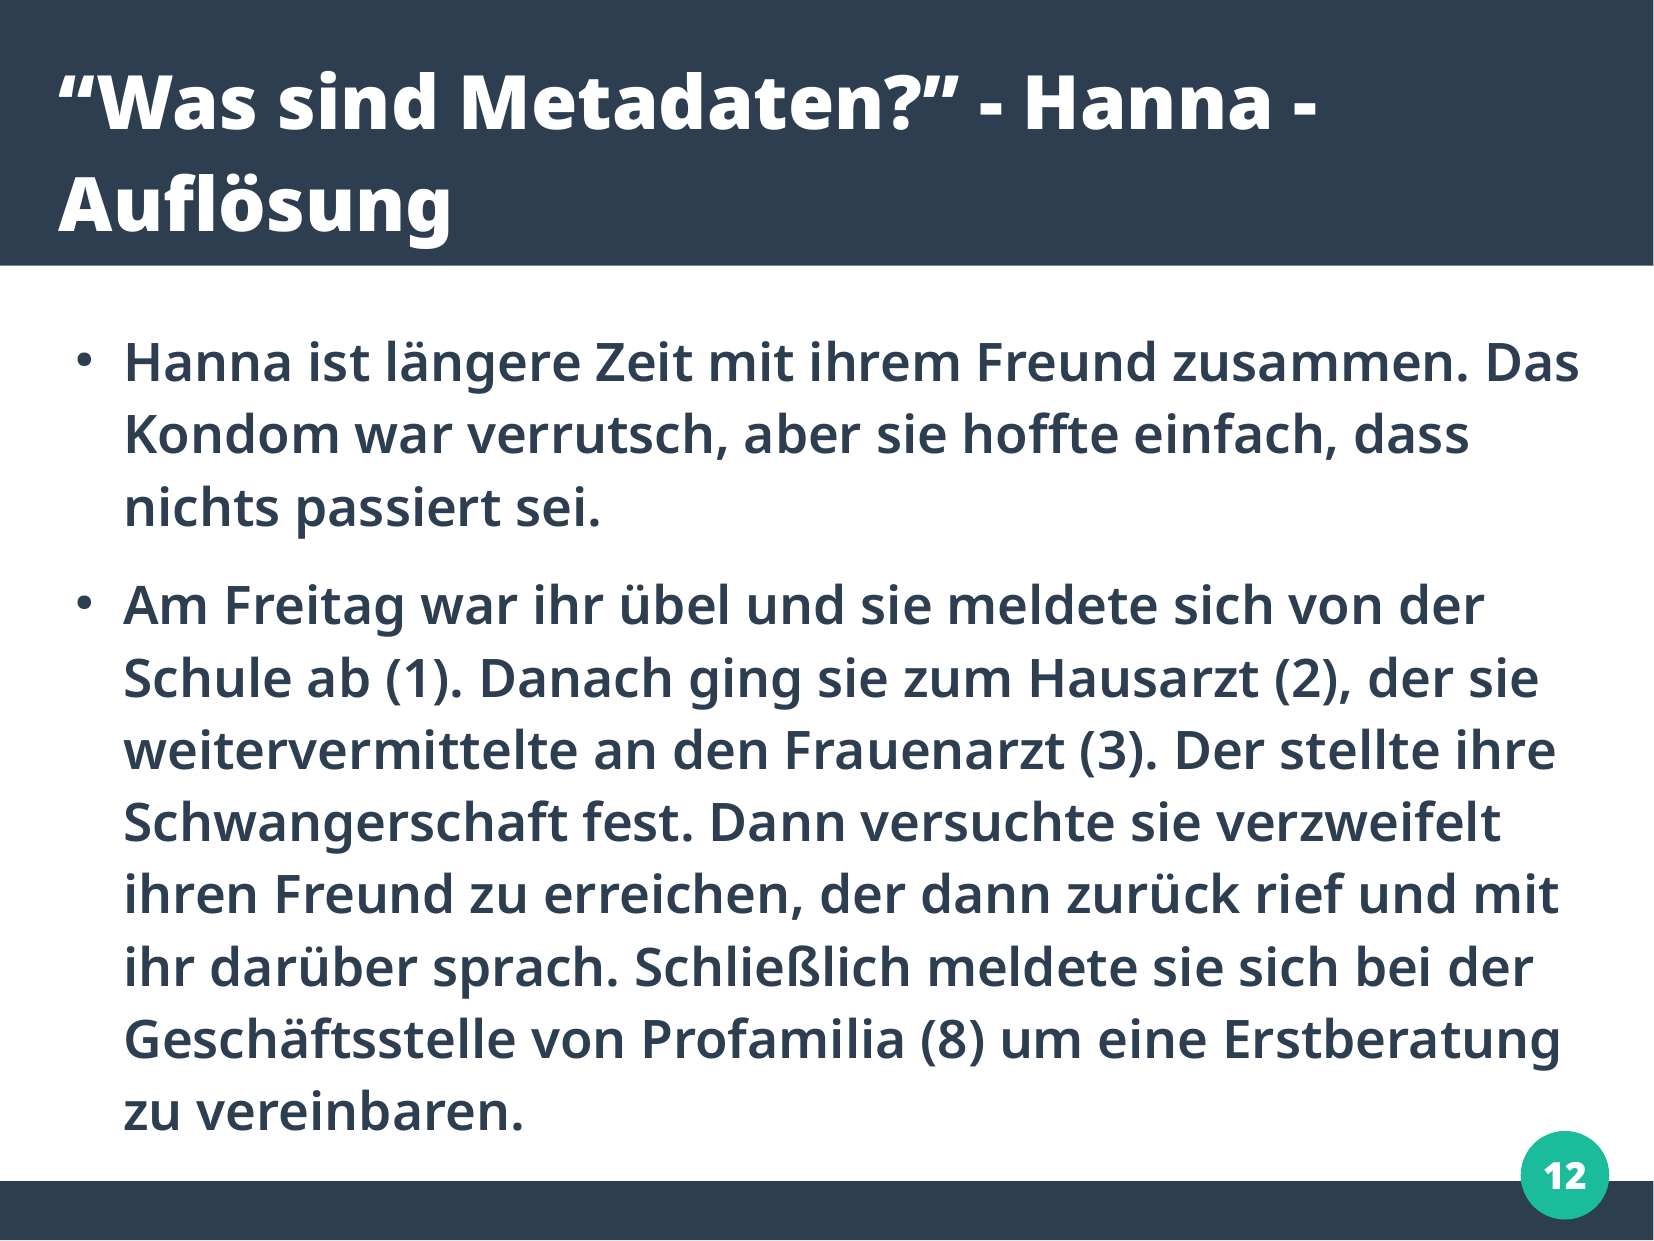

# “Was sind Metadaten?” - Hanna - Auflösung
Hanna ist längere Zeit mit ihrem Freund zusammen. Das Kondom war verrutsch, aber sie hoffte einfach, dass nichts passiert sei.
Am Freitag war ihr übel und sie meldete sich von der Schule ab (1). Danach ging sie zum Hausarzt (2), der sie weitervermittelte an den Frauenarzt (3). Der stellte ihre Schwangerschaft fest. Dann versuchte sie verzweifelt ihren Freund zu erreichen, der dann zurück rief und mit ihr darüber sprach. Schließlich meldete sie sich bei der Geschäftsstelle von Profamilia (8) um eine Erstberatung zu vereinbaren.
12